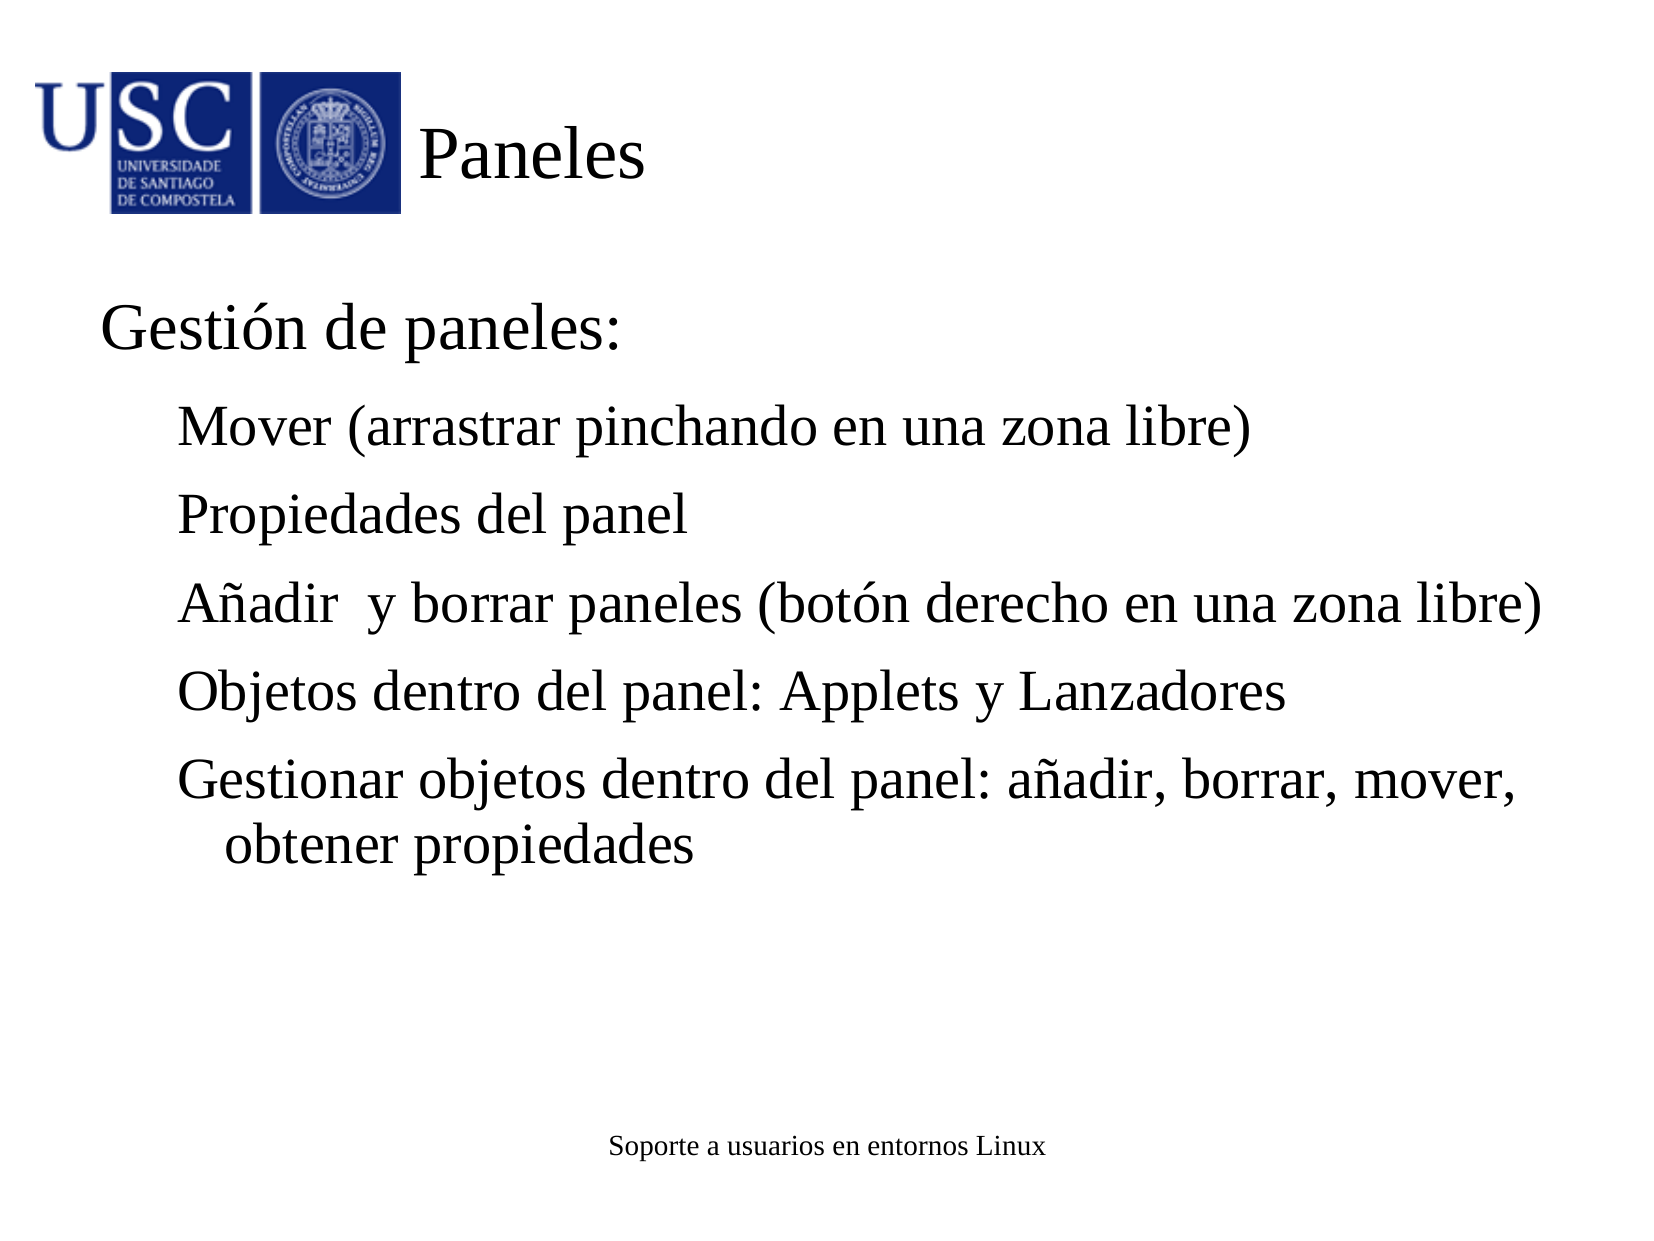

# Paneles
Gestión de paneles:
Mover (arrastrar pinchando en una zona libre)
Propiedades del panel
Añadir y borrar paneles (botón derecho en una zona libre)
Objetos dentro del panel: Applets y Lanzadores
Gestionar objetos dentro del panel: añadir, borrar, mover, obtener propiedades